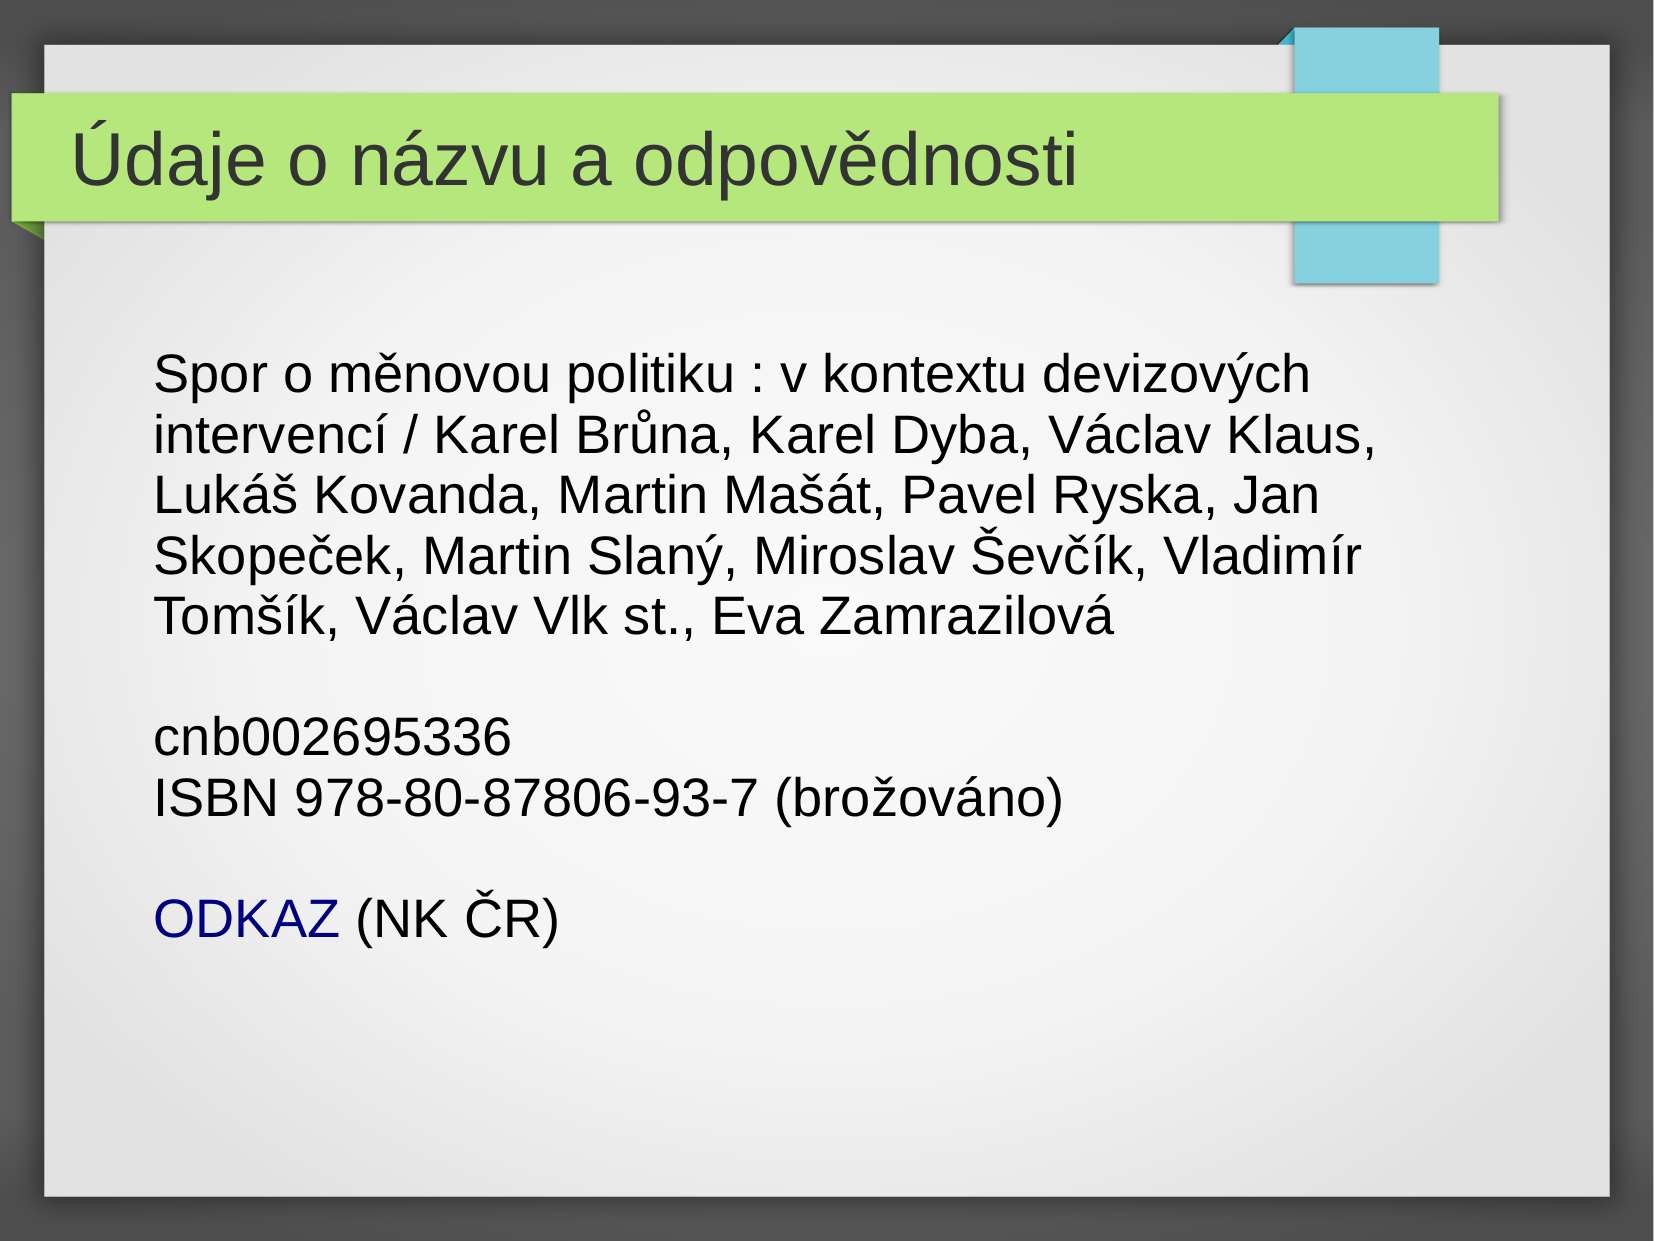

# Údaje o názvu a odpovědnosti
Spor o měnovou politiku : v kontextu devizových intervencí / Karel Brůna, Karel Dyba, Václav Klaus, Lukáš Kovanda, Martin Mašát, Pavel Ryska, Jan Skopeček, Martin Slaný, Miroslav Ševčík, Vladimír Tomšík, Václav Vlk st., Eva Zamrazilová
cnb002695336
ISBN 978-80-87806-93-7 (brožováno)
ODKAZ (NK ČR)